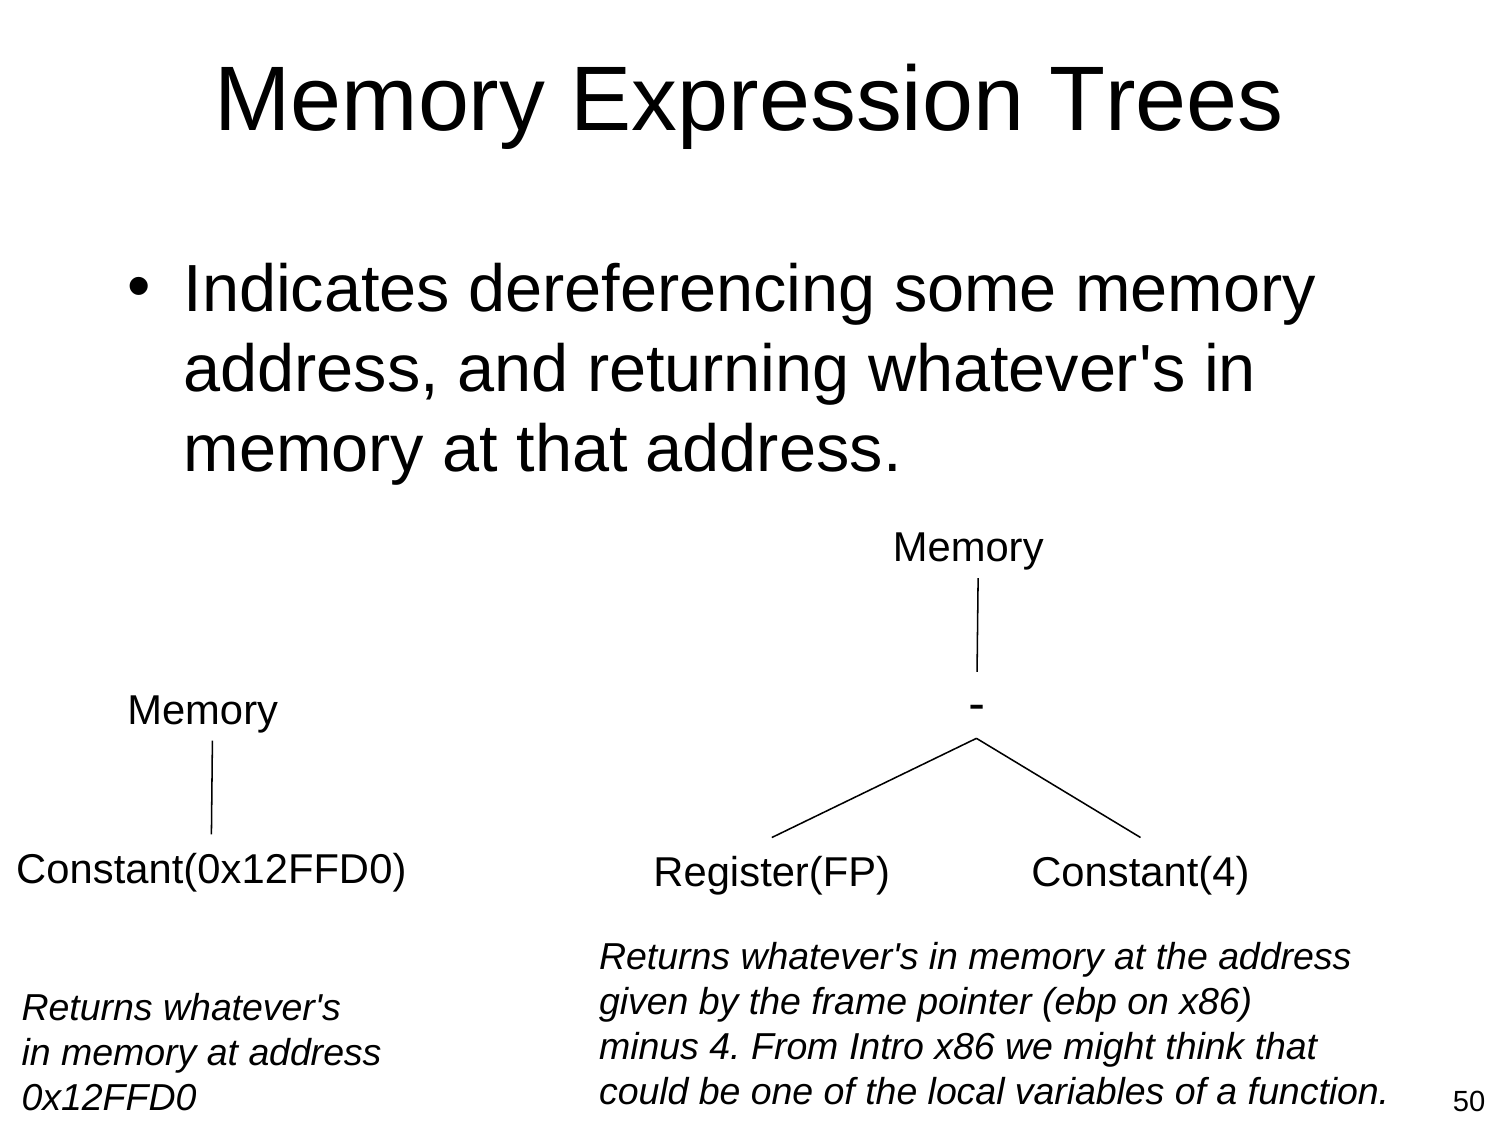

# Memory Expression Trees
Indicates dereferencing some memory address, and returning whatever's in memory at that address.
Memory
-
Memory
Constant(0x12FFD0)
Register(FP)
Constant(4)
Returns whatever's in memory at the address
given by the frame pointer (ebp on x86)
minus 4. From Intro x86 we might think that
could be one of the local variables of a function.
Returns whatever's
in memory at address
0x12FFD0